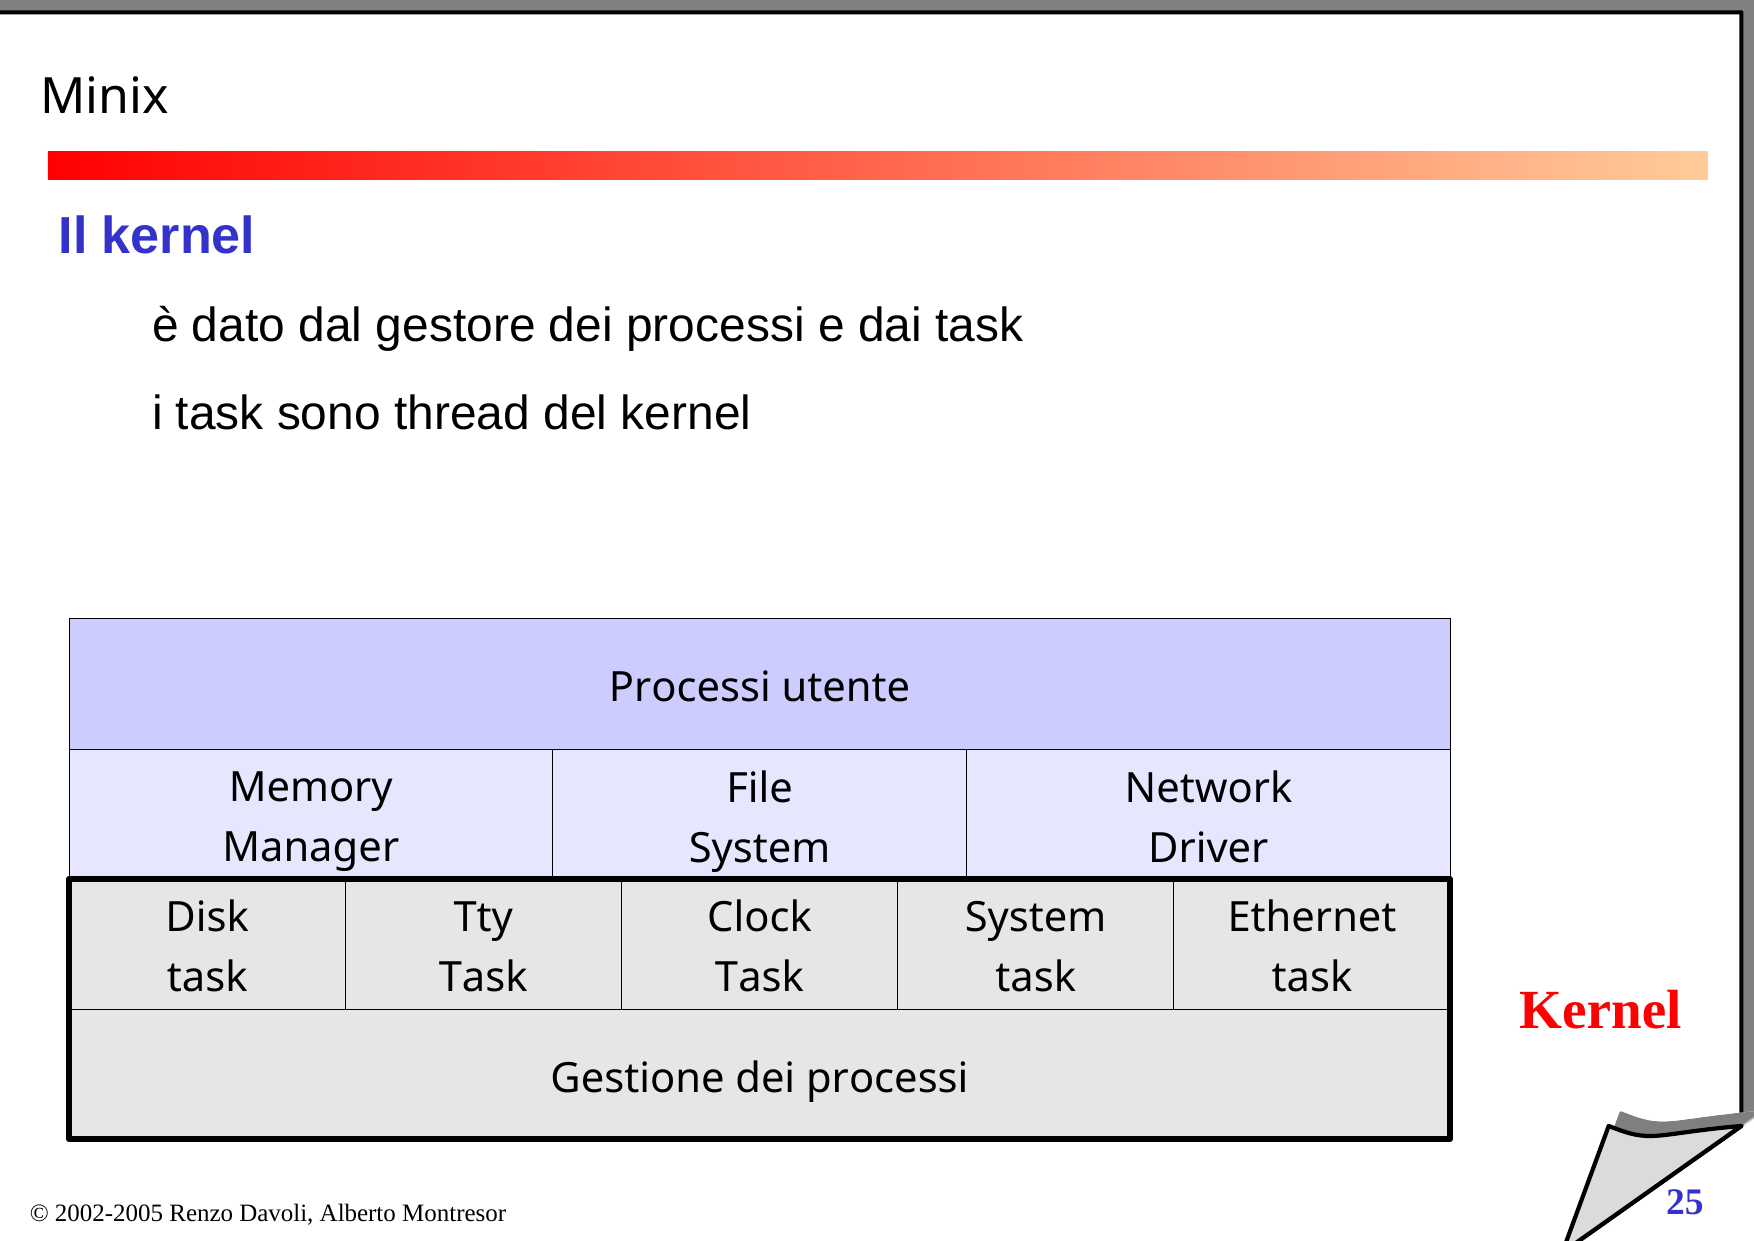

# Minix
Il kernel
è dato dal gestore dei processi e dai task
i task sono thread del kernel
Processi utente
Memory
Manager
File
System
Network
Driver
Disk
task
Tty
Task
Clock
Task
System
task
Ethernet
task
Kernel
Gestione dei processi